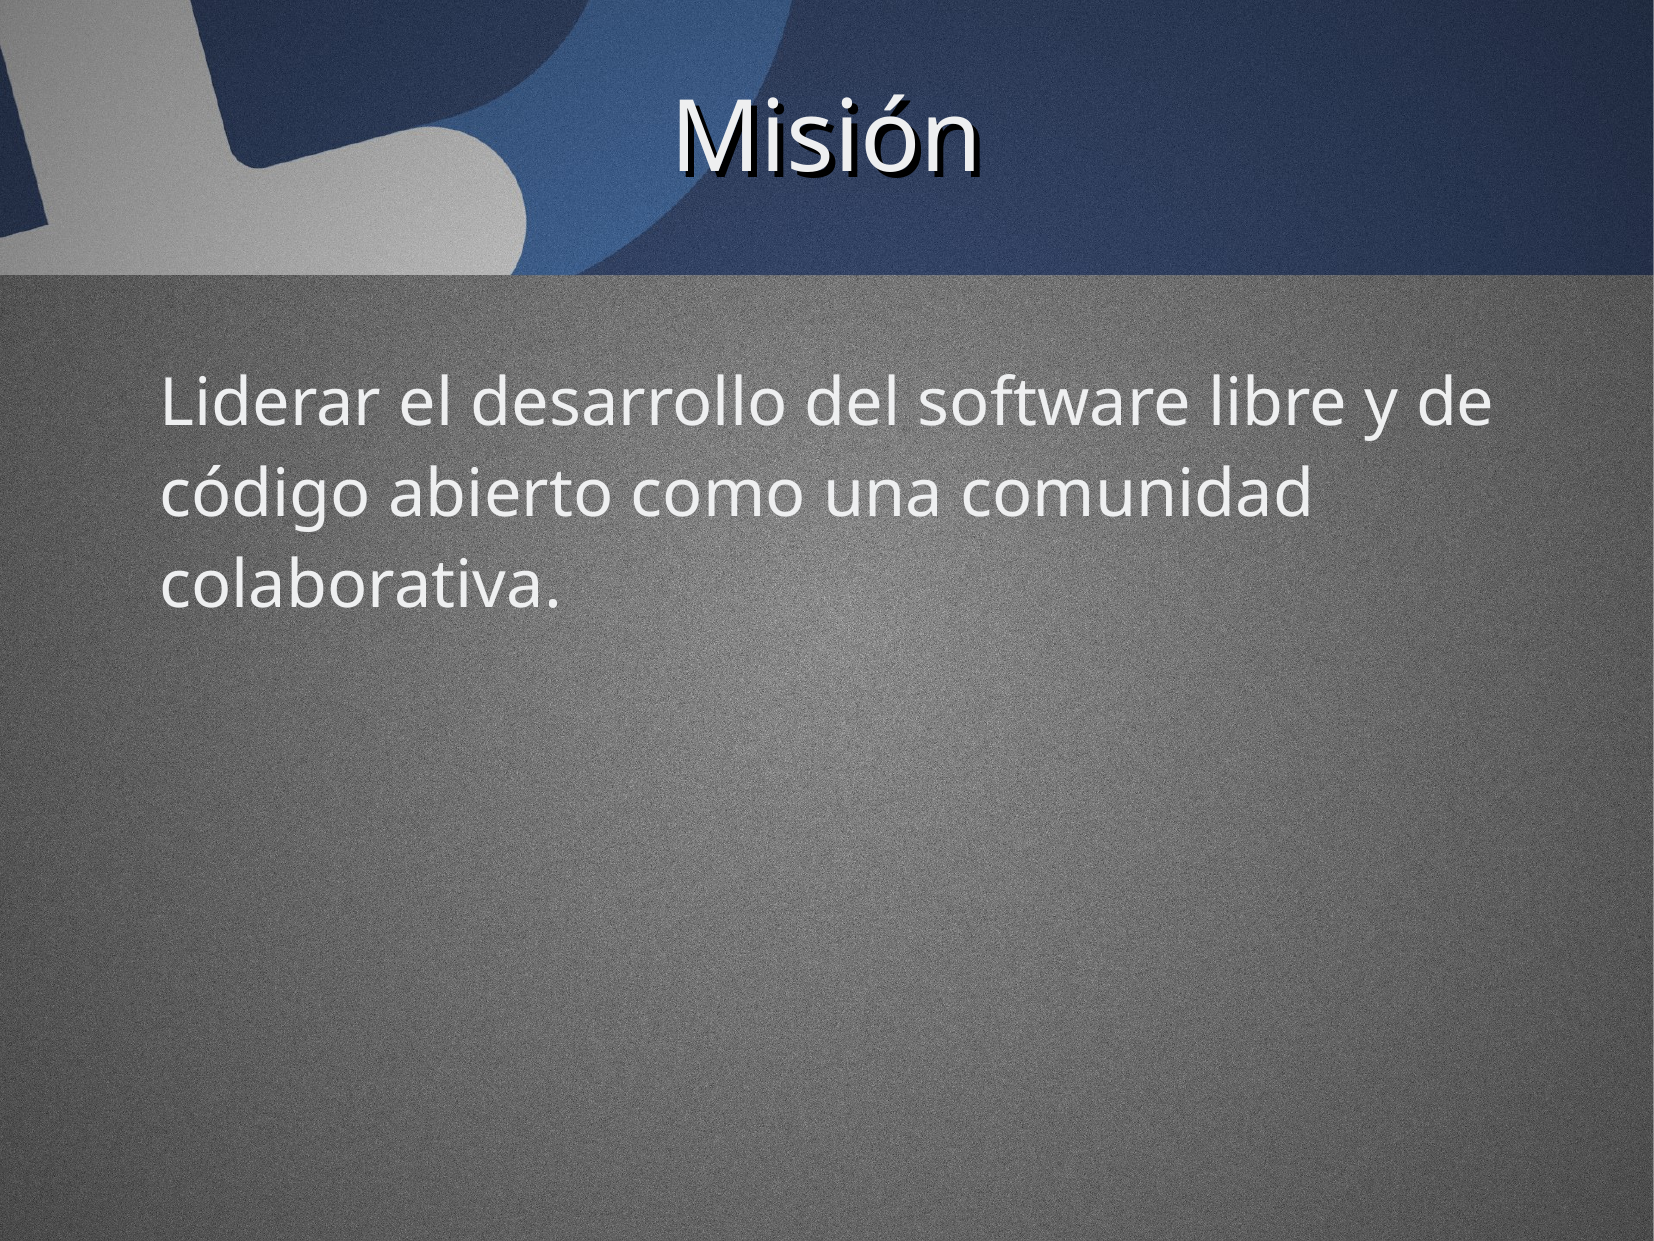

# Misión
Liderar el desarrollo del software libre y de código abierto como una comunidad colaborativa.